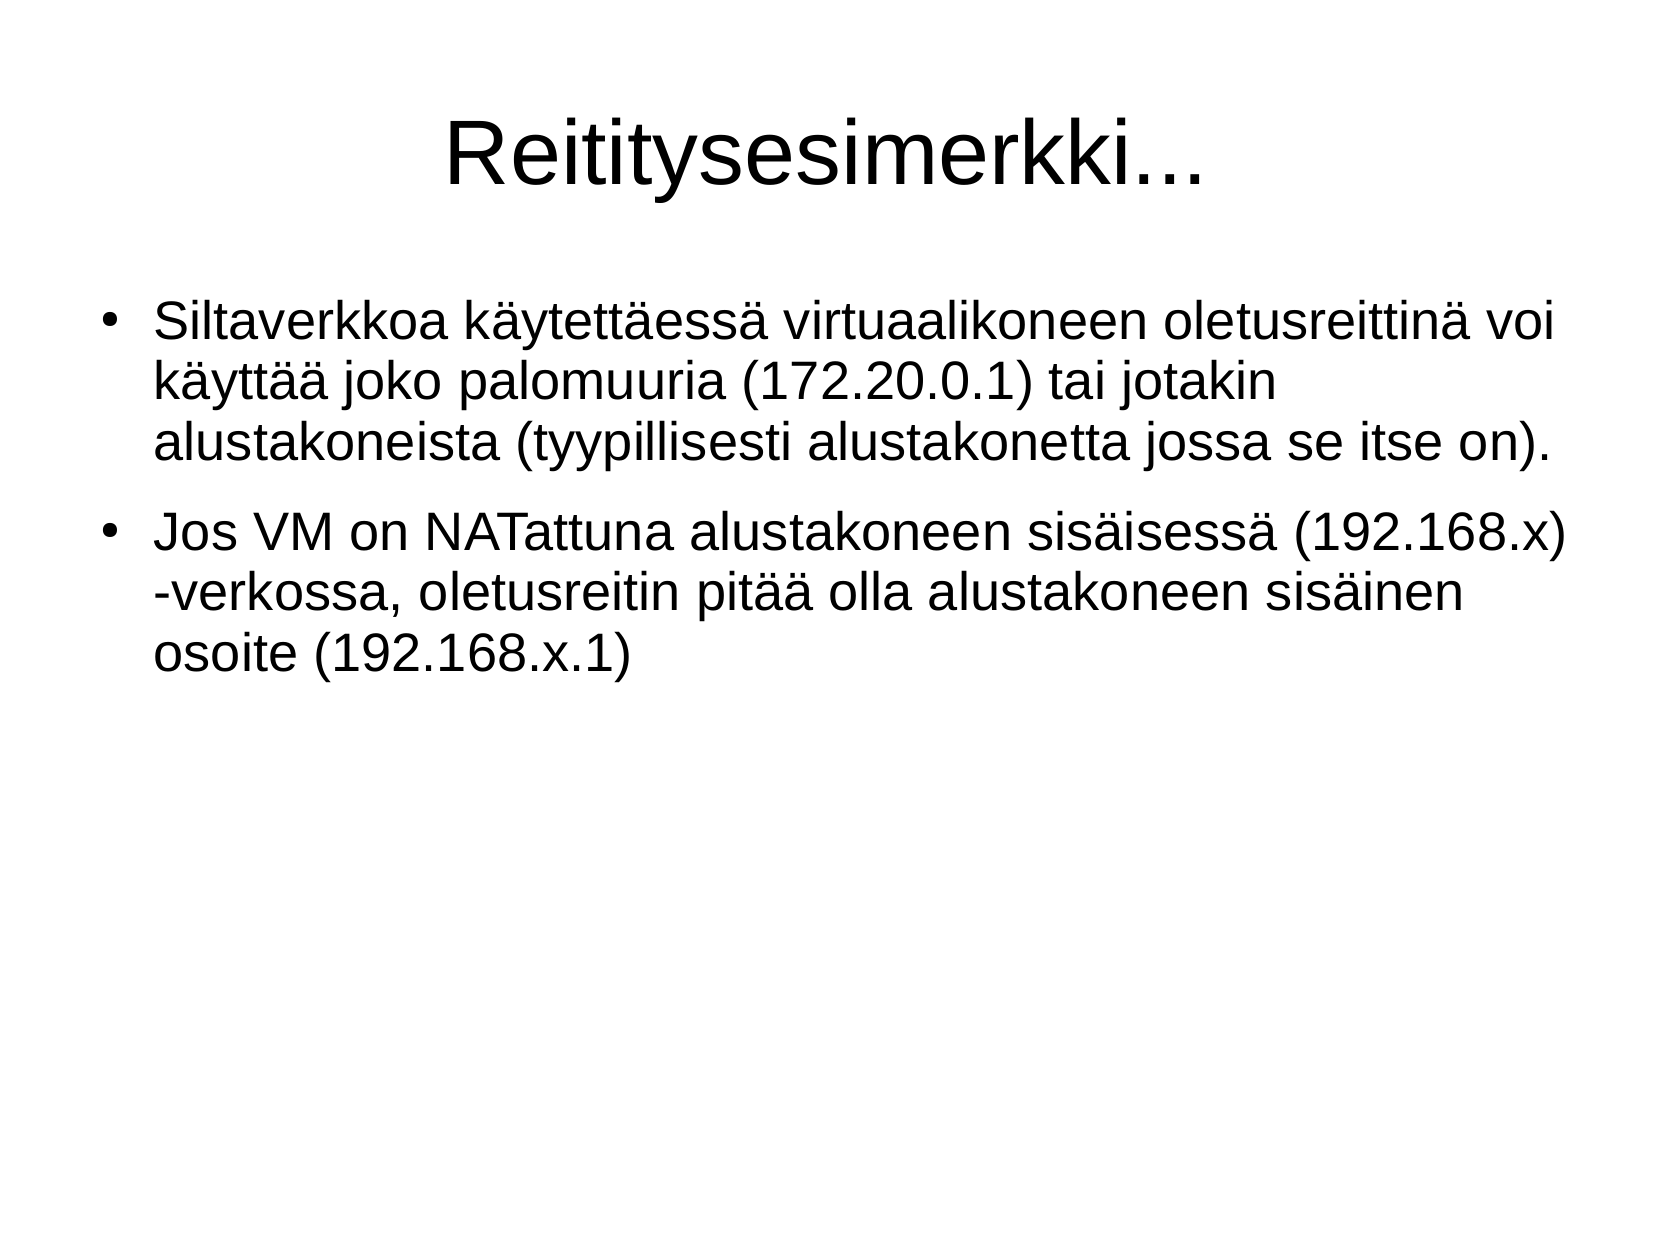

# Reititysesimerkki...
Siltaverkkoa käytettäessä virtuaalikoneen oletusreittinä voi käyttää joko palomuuria (172.20.0.1) tai jotakin alustakoneista (tyypillisesti alustakonetta jossa se itse on).
Jos VM on NATattuna alustakoneen sisäisessä (192.168.x) -verkossa, oletusreitin pitää olla alustakoneen sisäinen osoite (192.168.x.1)